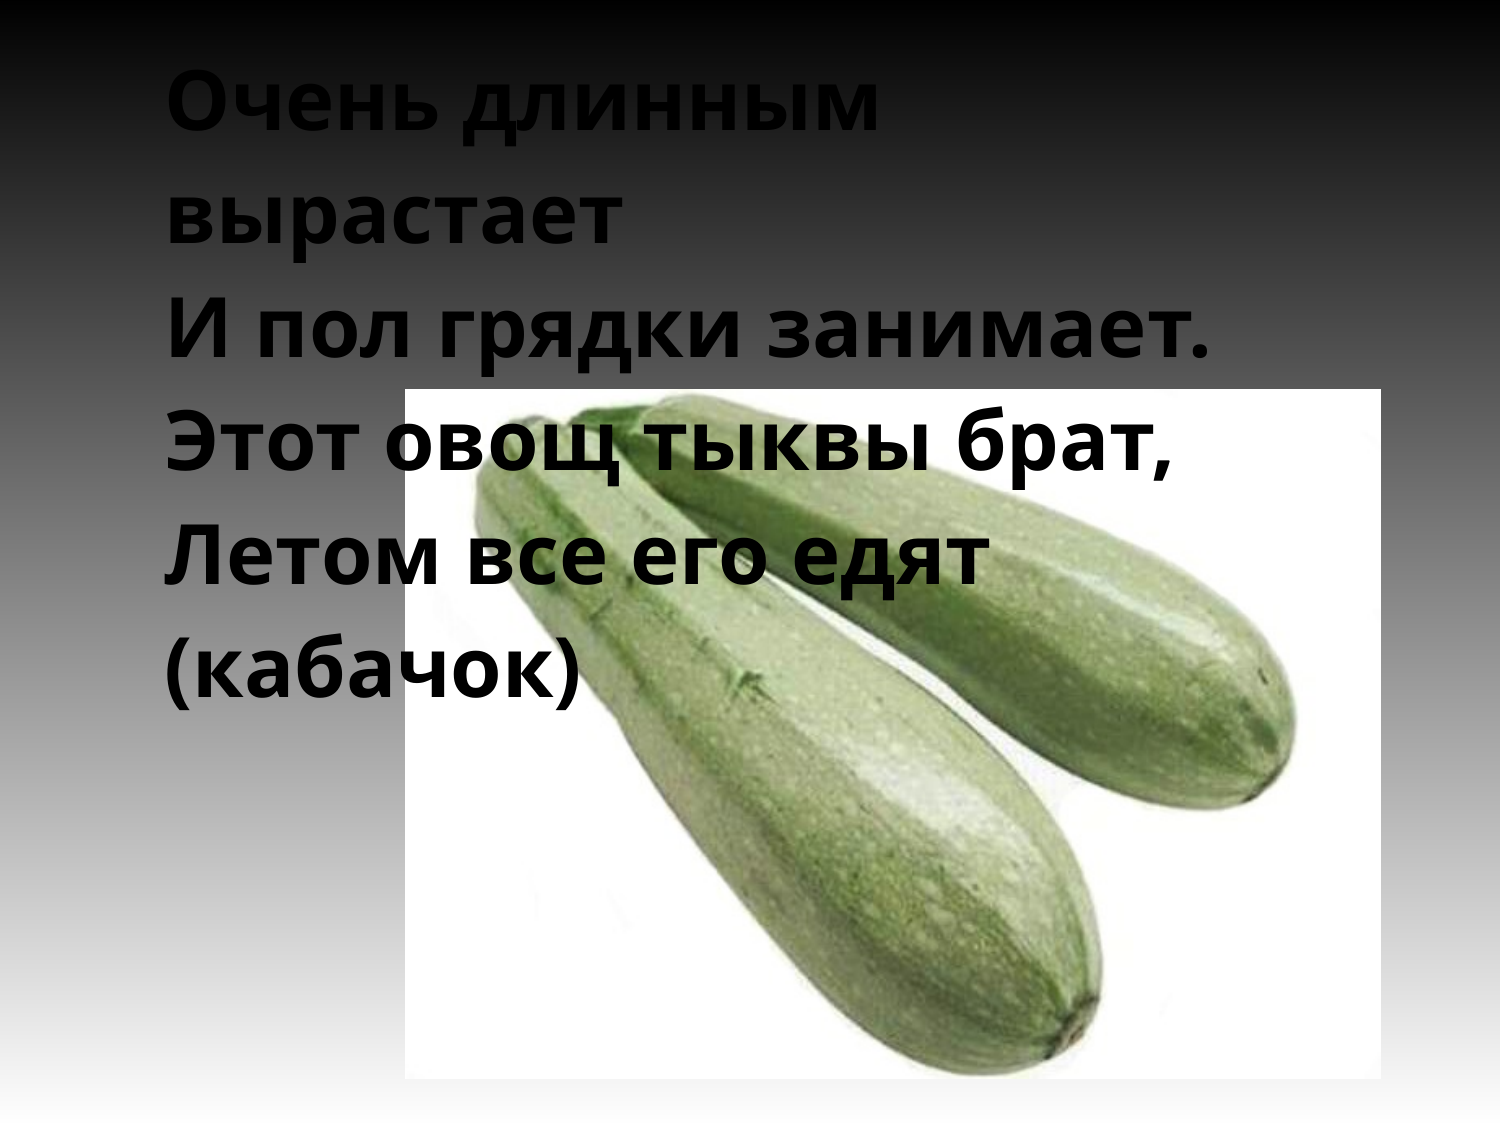

Очень длинным вырастает
И пол грядки занимает.
Этот овощ тыквы брат,
Летом все его едят (кабачок)